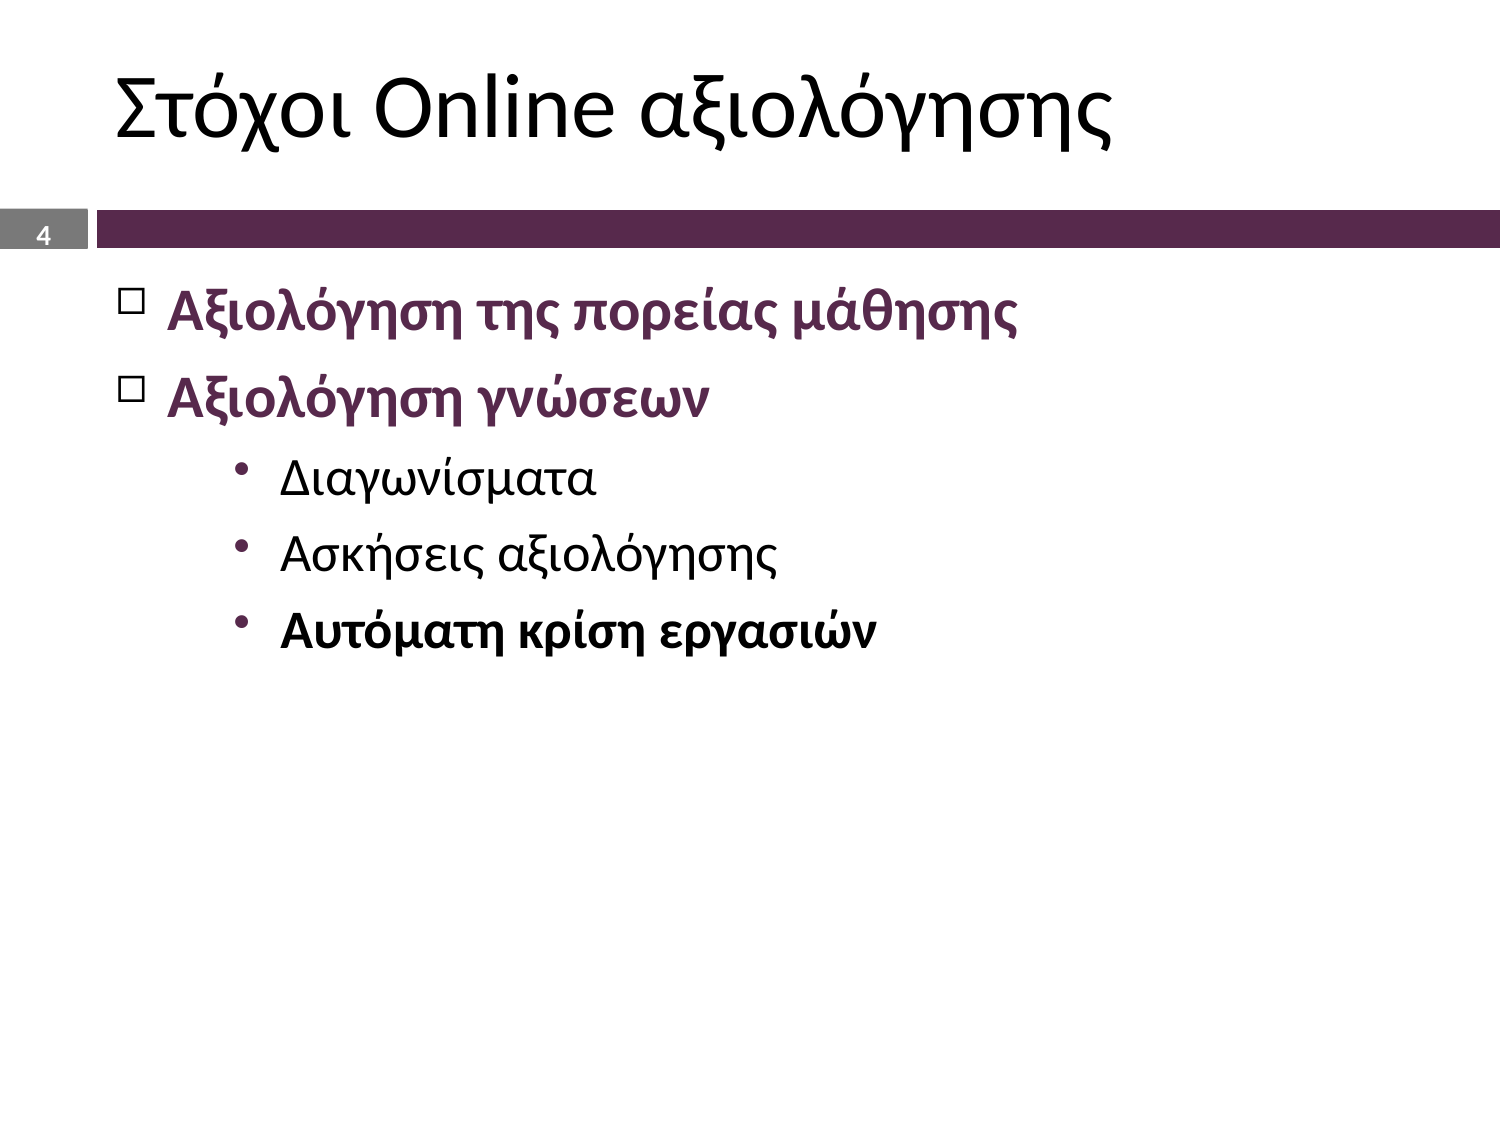

# Στόχοι Online αξιολόγησης
Αξιολόγηση της πορείας μάθησης
Αξιολόγηση γνώσεων
Διαγωνίσματα
Ασκήσεις αξιολόγησης
Αυτόματη κρίση εργασιών